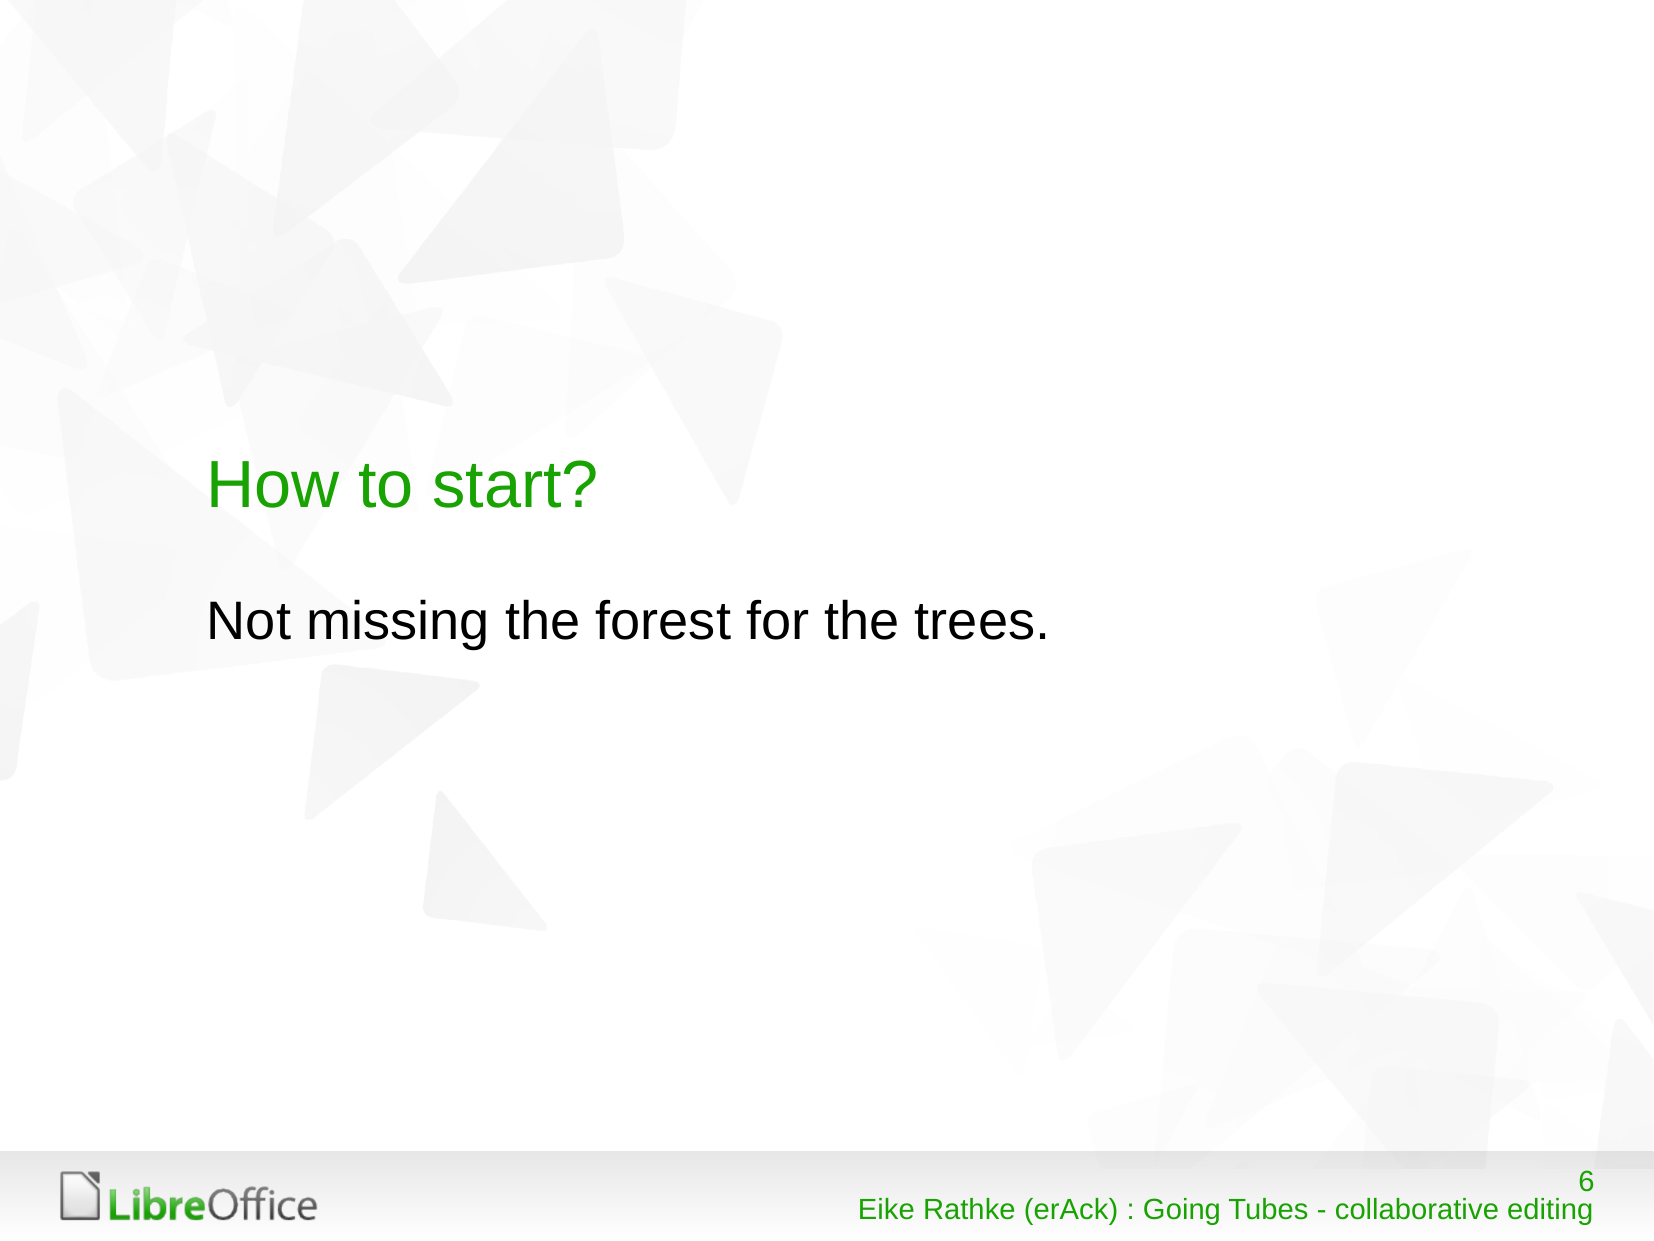

# How to start?
Not missing the forest for the trees.
6
Eike Rathke (erAck) : Going Tubes - collaborative editing